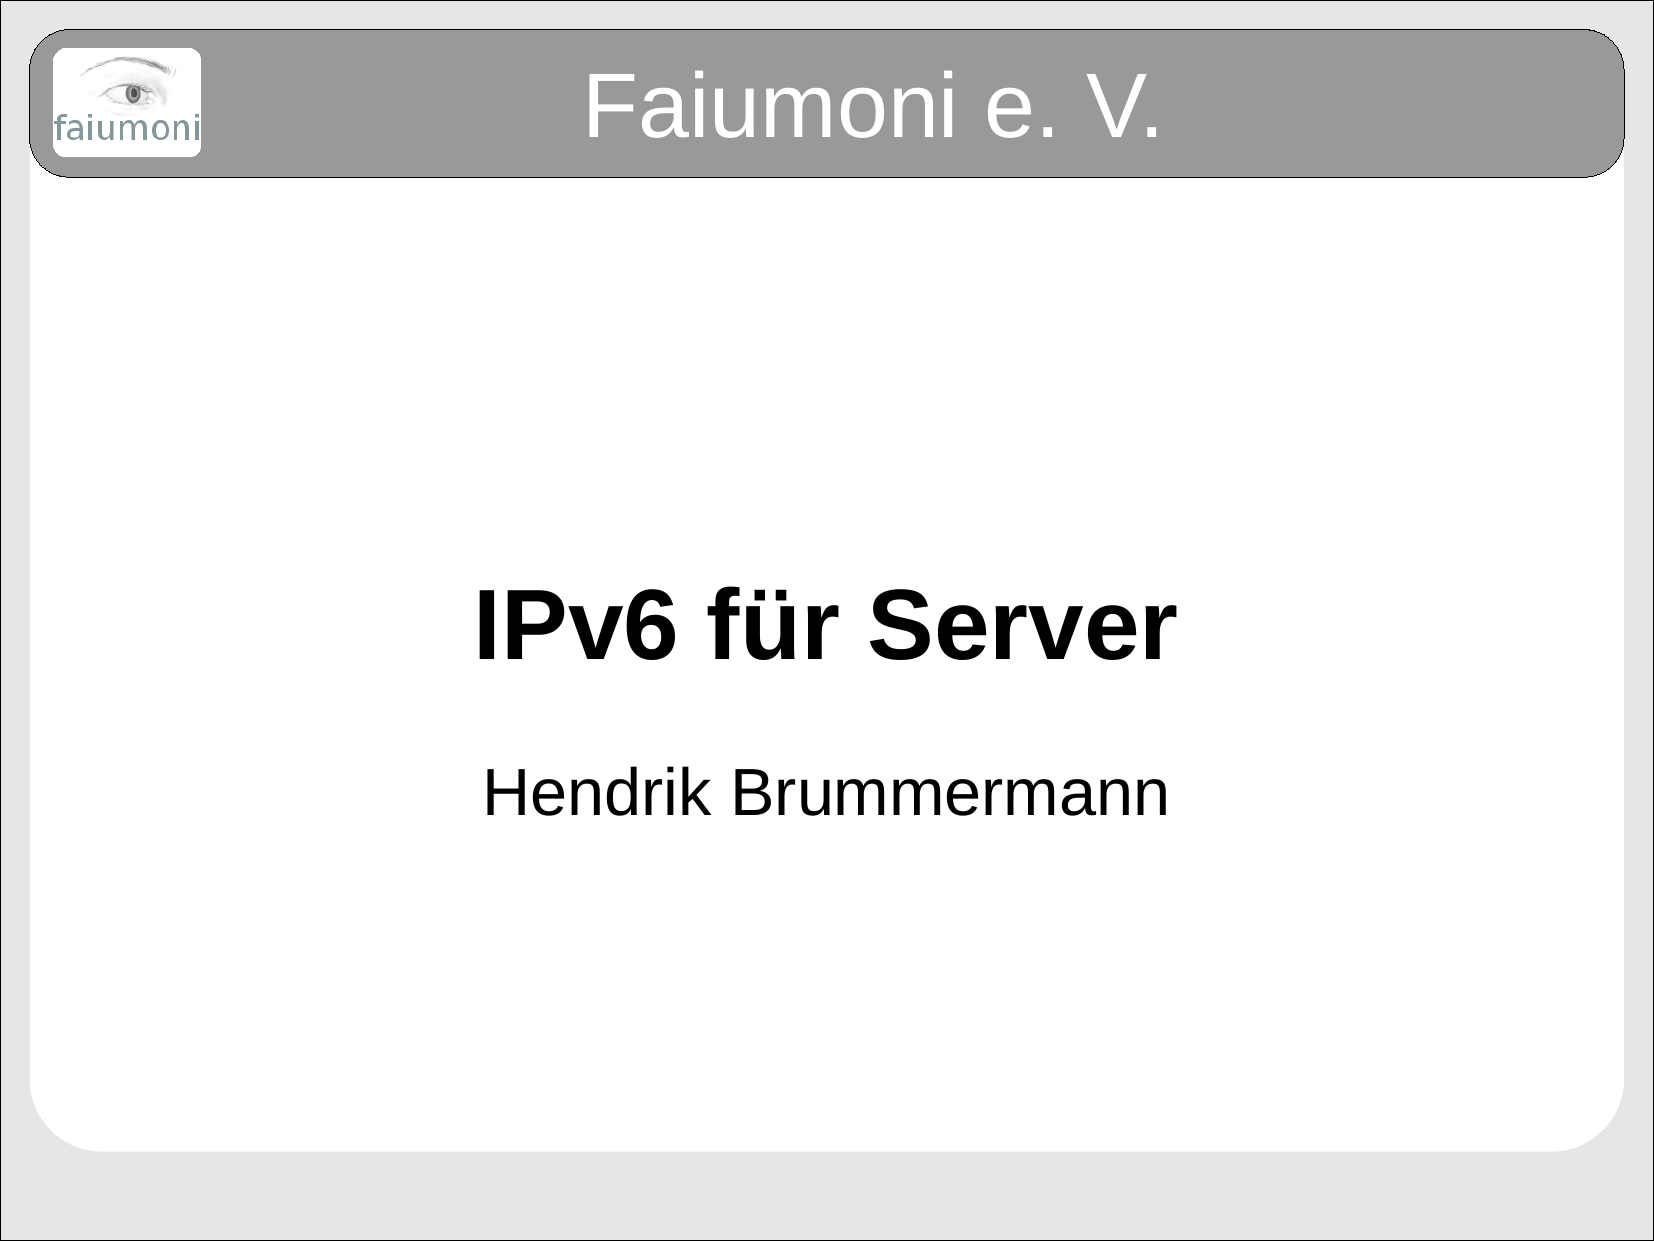

# Faiumoni e. V.
IPv6 für Server
Hendrik Brummermann